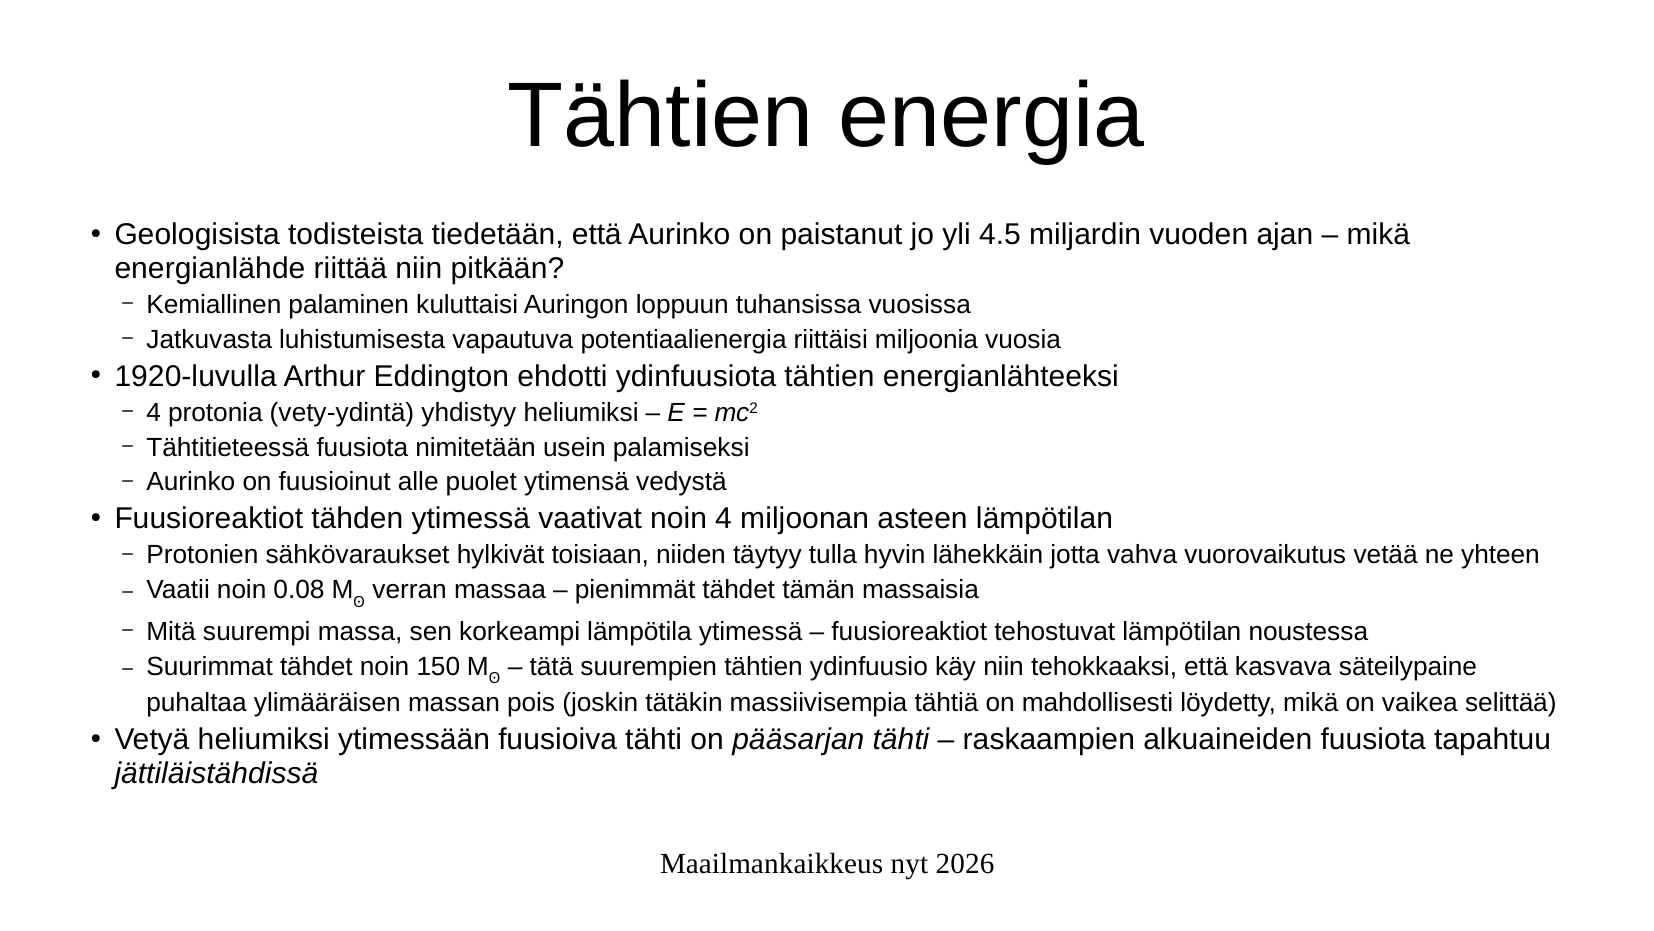

# Tähtien energia
Geologisista todisteista tiedetään, että Aurinko on paistanut jo yli 4.5 miljardin vuoden ajan – mikä energianlähde riittää niin pitkään?
Kemiallinen palaminen kuluttaisi Auringon loppuun tuhansissa vuosissa
Jatkuvasta luhistumisesta vapautuva potentiaalienergia riittäisi miljoonia vuosia
1920-luvulla Arthur Eddington ehdotti ydinfuusiota tähtien energianlähteeksi
4 protonia (vety-ydintä) yhdistyy heliumiksi – E = mc2
Tähtitieteessä fuusiota nimitetään usein palamiseksi
Aurinko on fuusioinut alle puolet ytimensä vedystä
Fuusioreaktiot tähden ytimessä vaativat noin 4 miljoonan asteen lämpötilan
Protonien sähkövaraukset hylkivät toisiaan, niiden täytyy tulla hyvin lähekkäin jotta vahva vuorovaikutus vetää ne yhteen
Vaatii noin 0.08 Mʘ verran massaa – pienimmät tähdet tämän massaisia
Mitä suurempi massa, sen korkeampi lämpötila ytimessä – fuusioreaktiot tehostuvat lämpötilan noustessa
Suurimmat tähdet noin 150 Mʘ – tätä suurempien tähtien ydinfuusio käy niin tehokkaaksi, että kasvava säteilypaine puhaltaa ylimääräisen massan pois (joskin tätäkin massiivisempia tähtiä on mahdollisesti löydetty, mikä on vaikea selittää)
Vetyä heliumiksi ytimessään fuusioiva tähti on pääsarjan tähti – raskaampien alkuaineiden fuusiota tapahtuu jättiläistähdissä